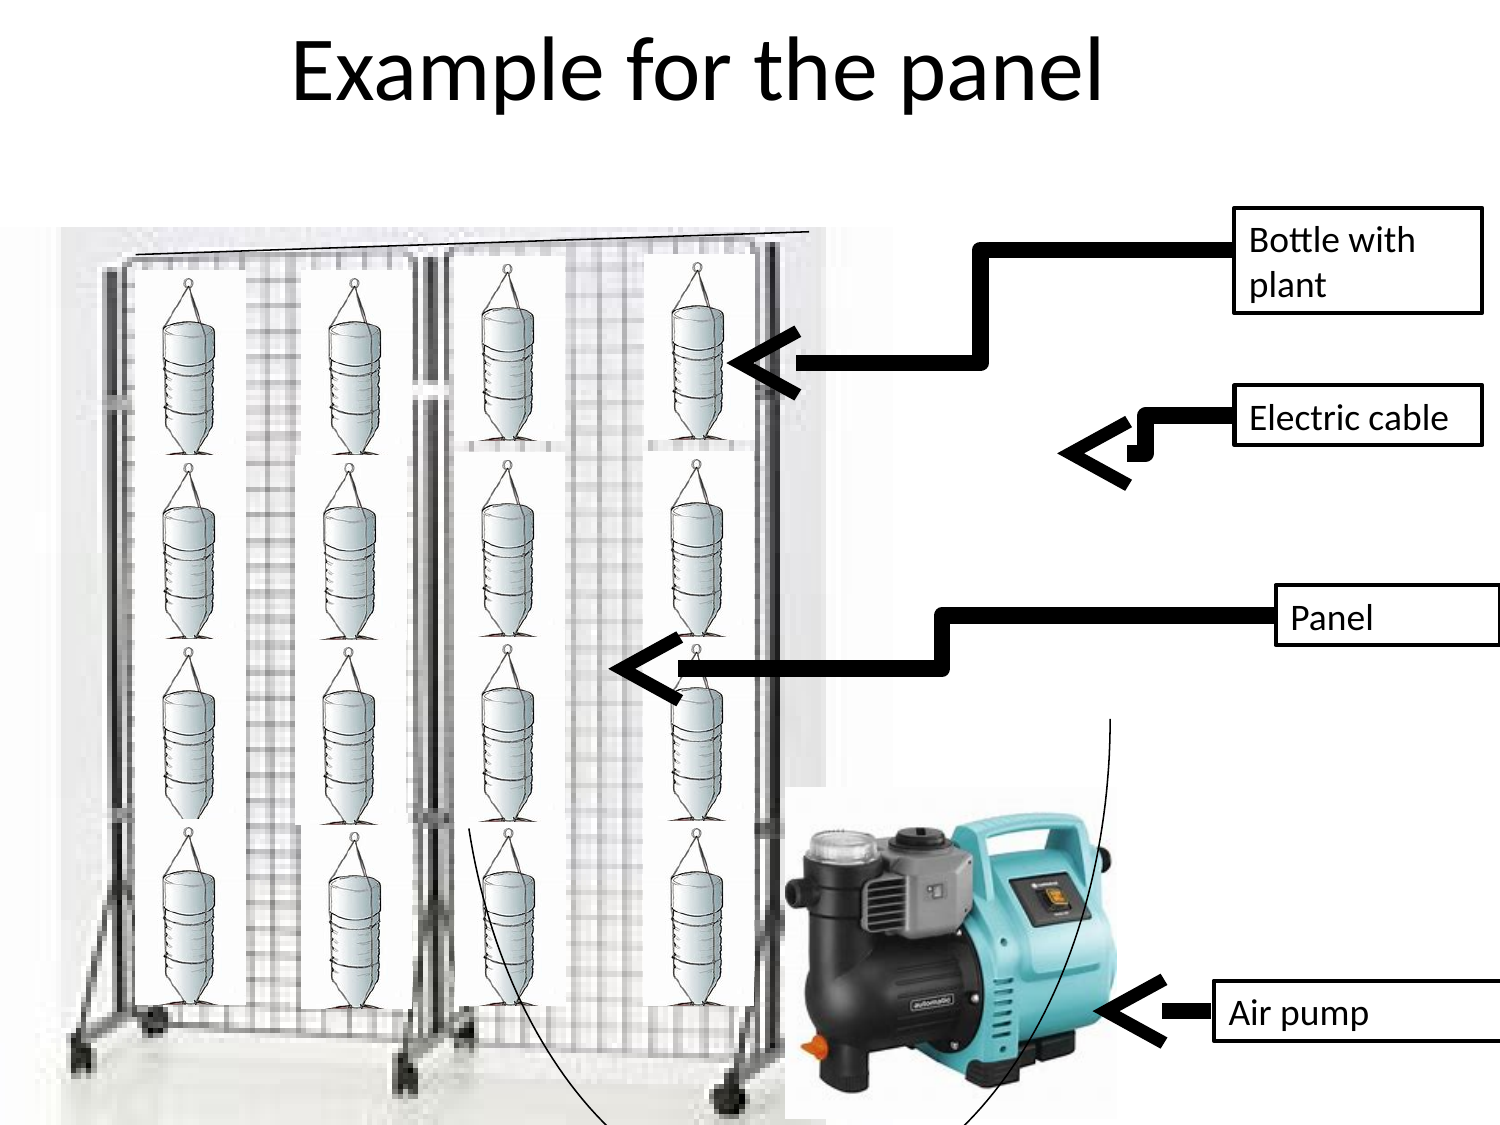

# Example for the panel
Bottle with plant
Electric cable
Panel
Air pump